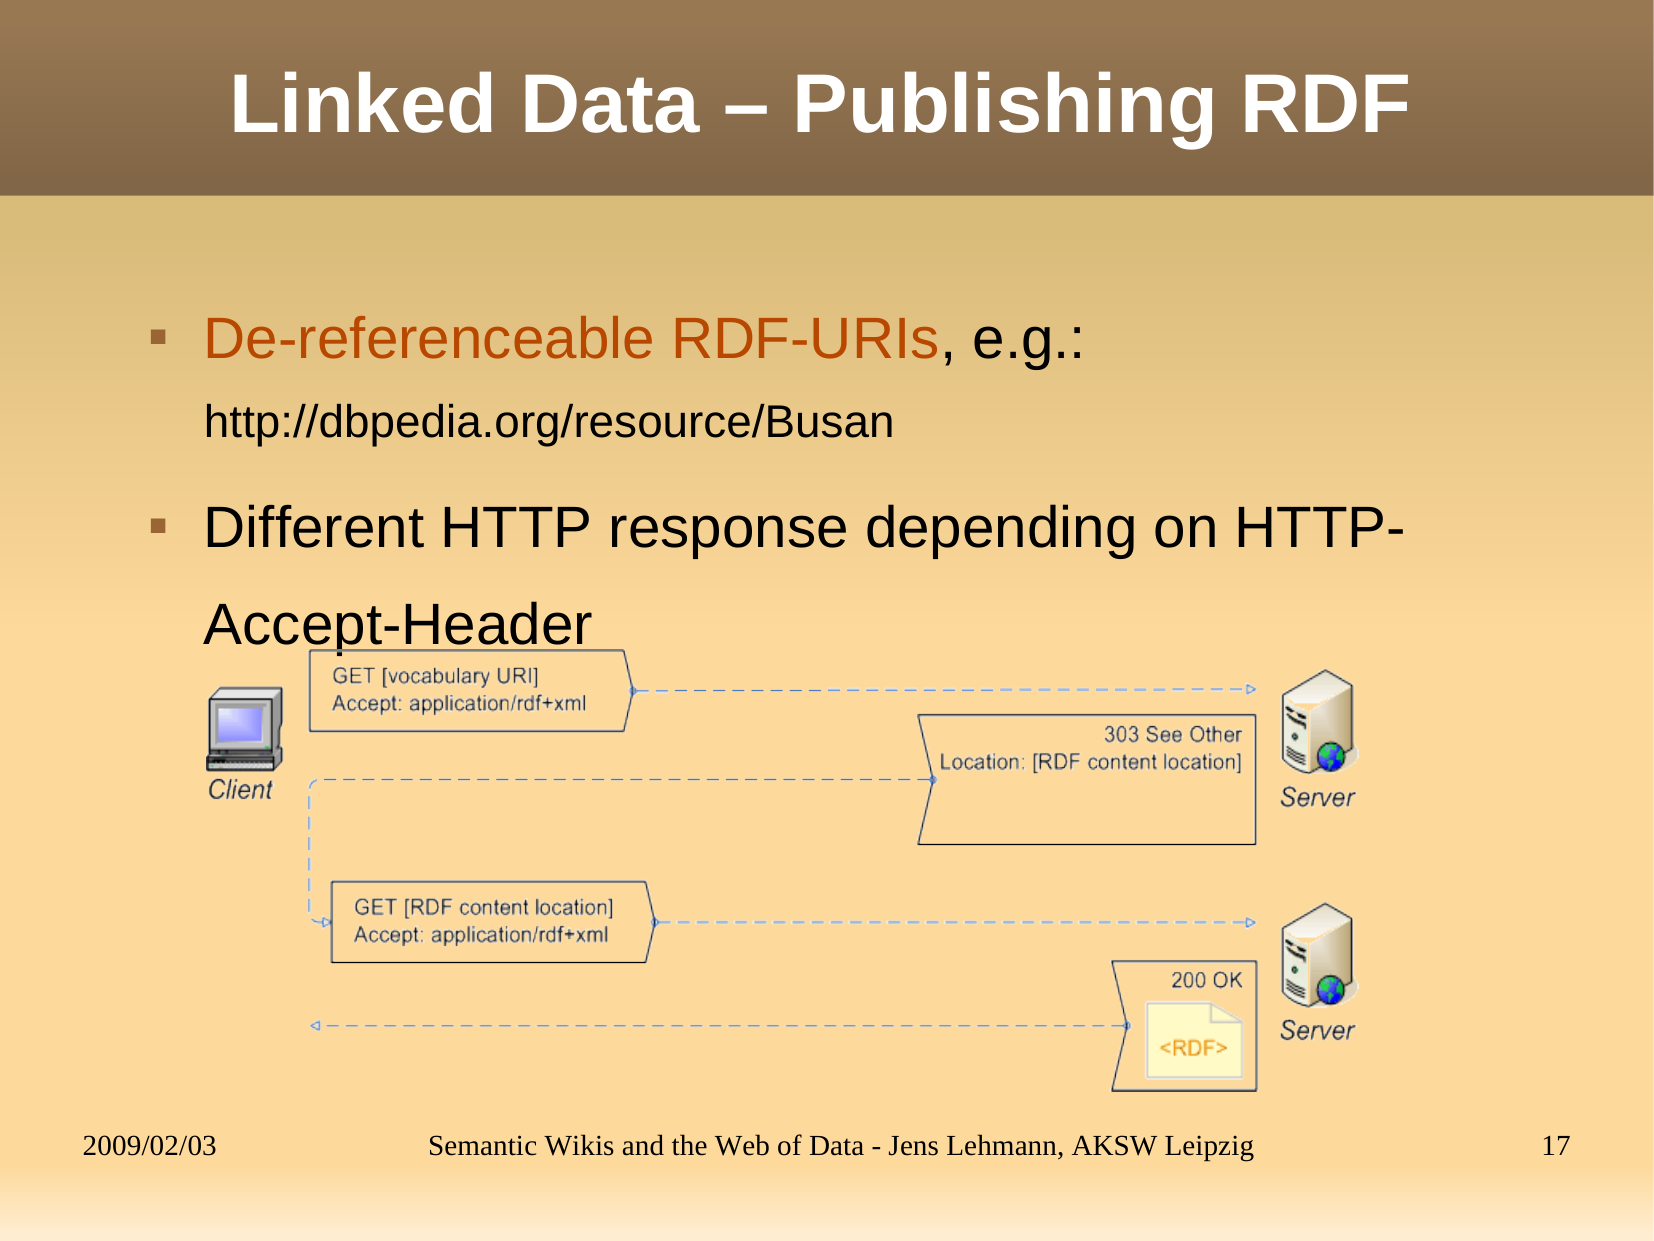

# Linked Data – Publishing RDF
De-referenceable RDF-URIs, e.g.:
http://dbpedia.org/resource/Busan
Different HTTP response depending on HTTP-Accept-Header
2009/02/03
Semantic Wikis and the Web of Data - Jens Lehmann, AKSW Leipzig
17